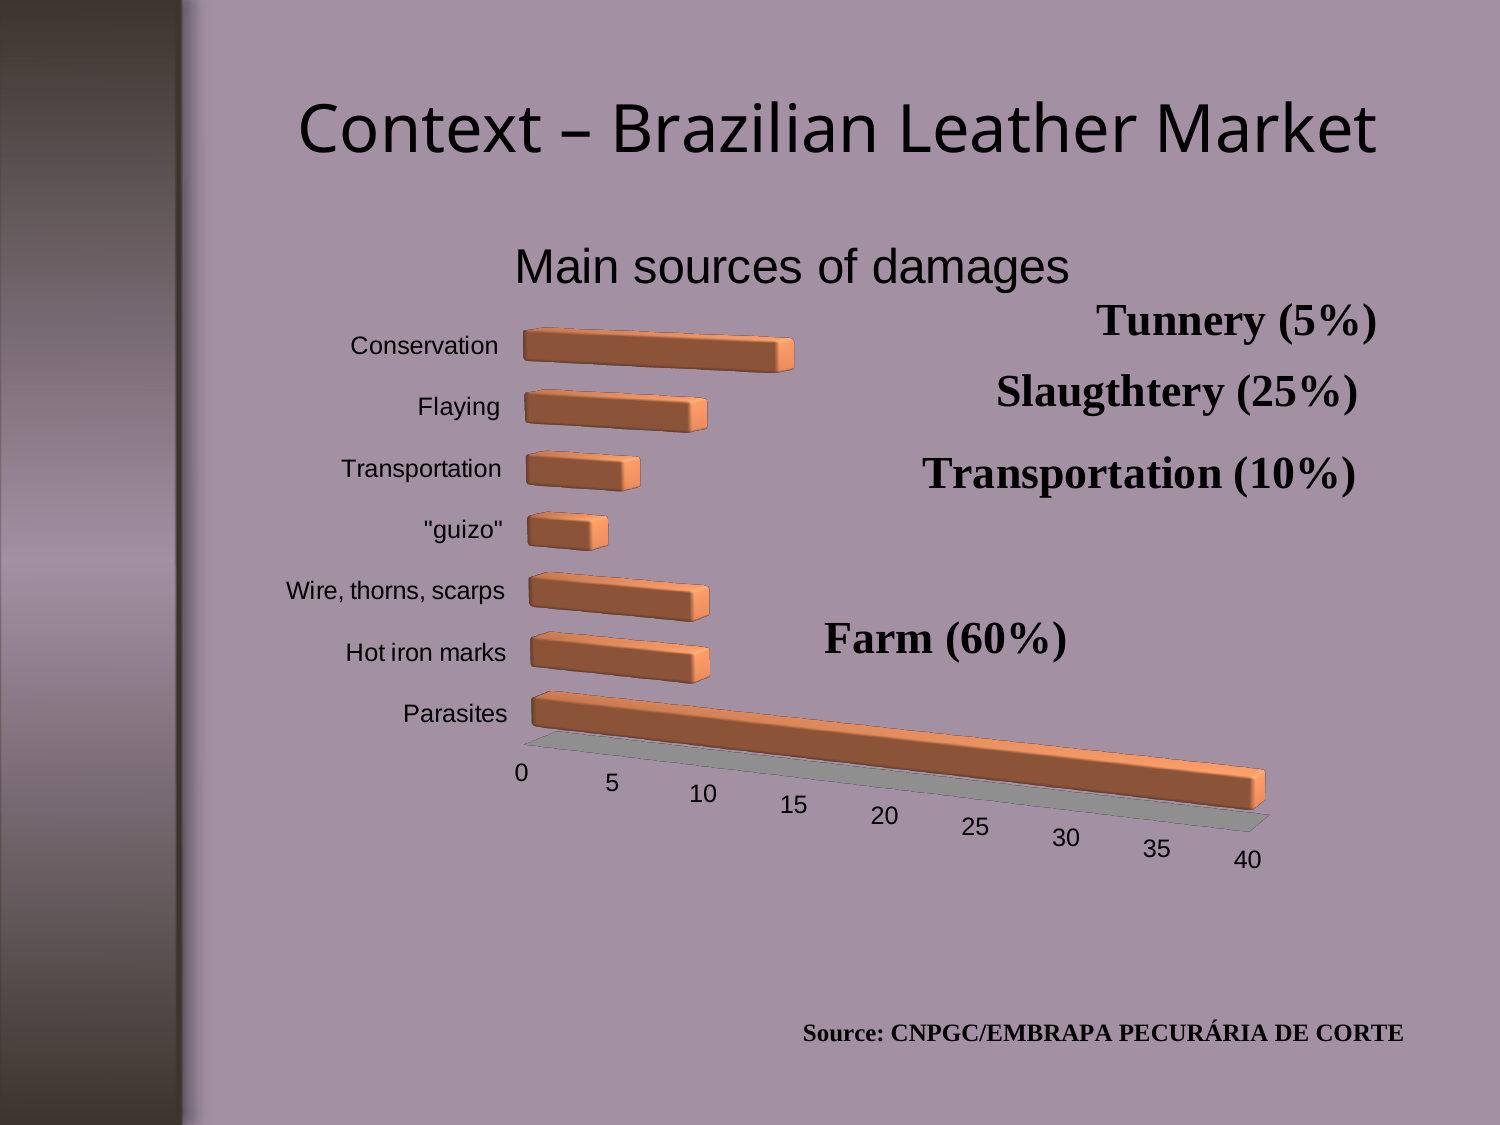

# Context – Brazilian Leather Market
[unsupported chart]
Tunnery (5%)
Slaugthtery (25%)
Transportation (10%)
Farm (60%)
Source: CNPGC/EMBRAPA PECURÁRIA DE CORTE